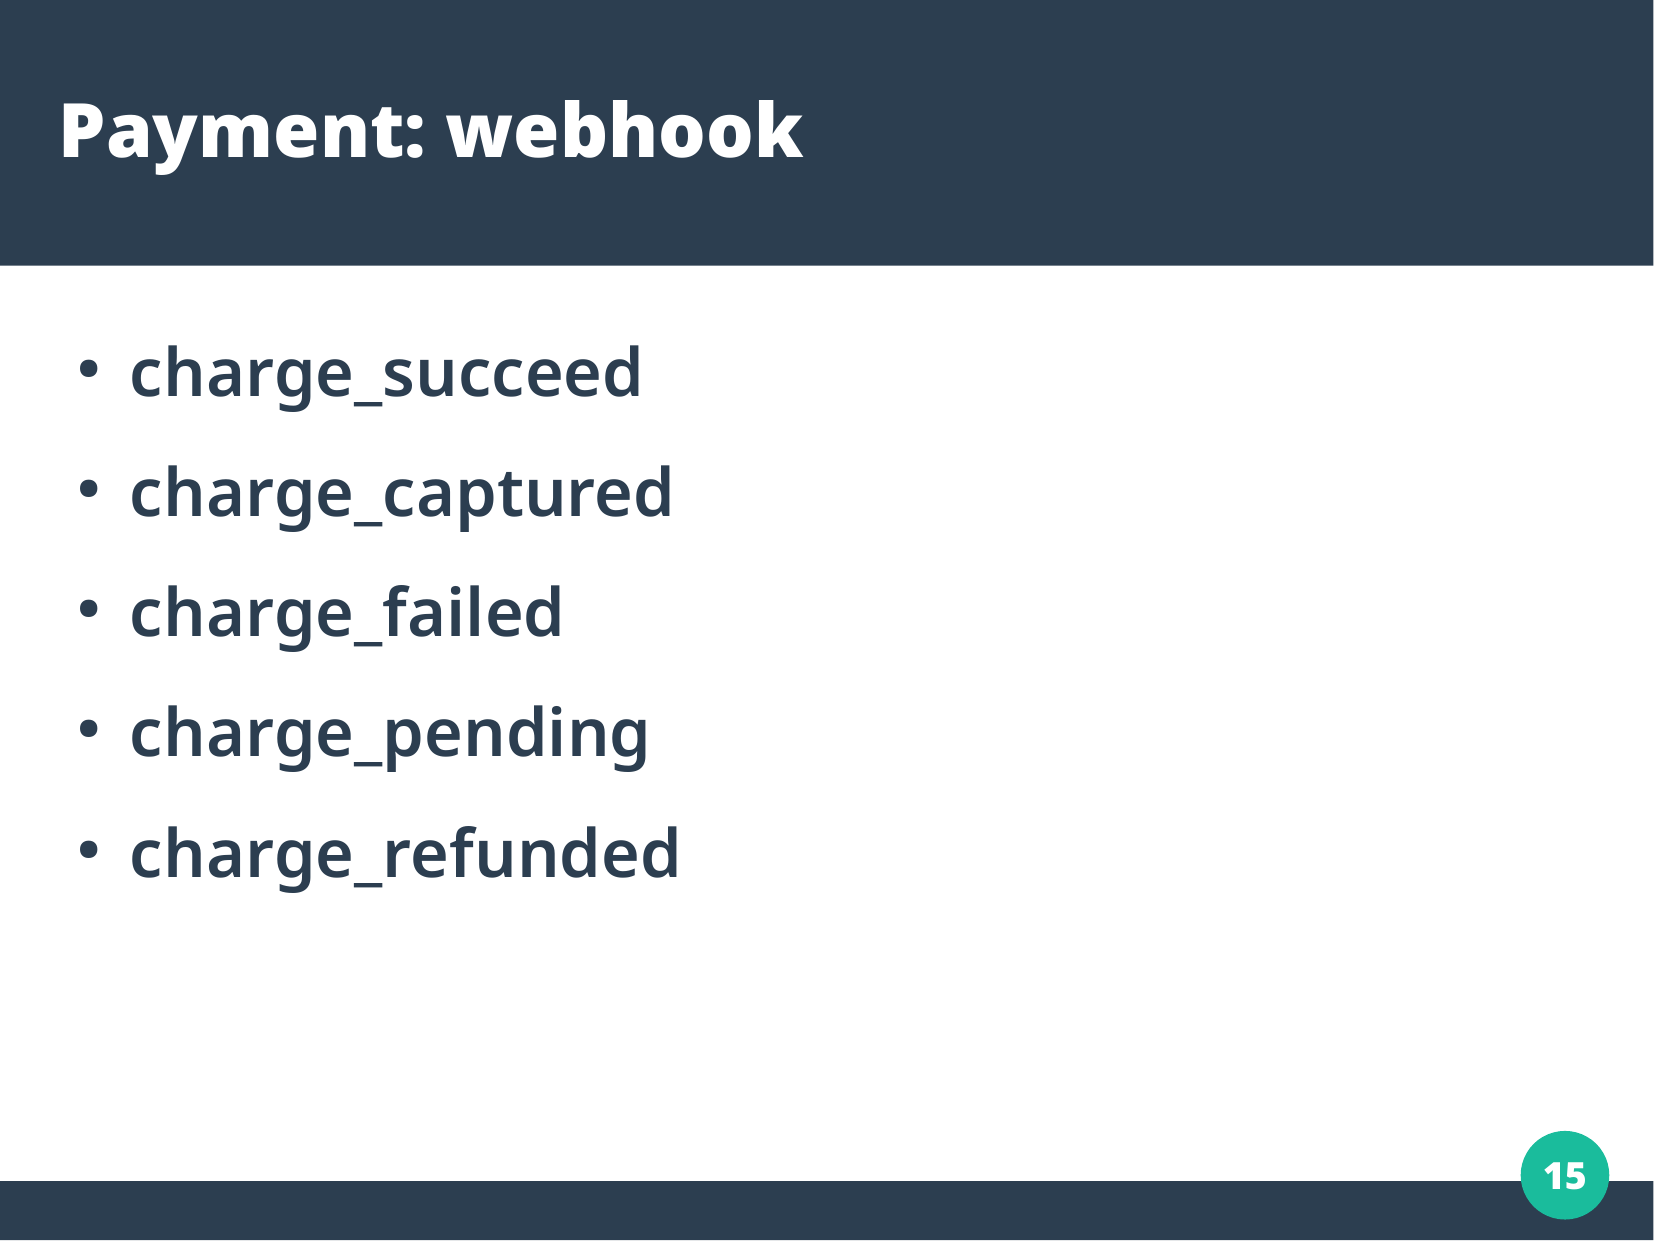

# Payment: webhook
charge_succeed
charge_captured
charge_failed
charge_pending
charge_refunded
15